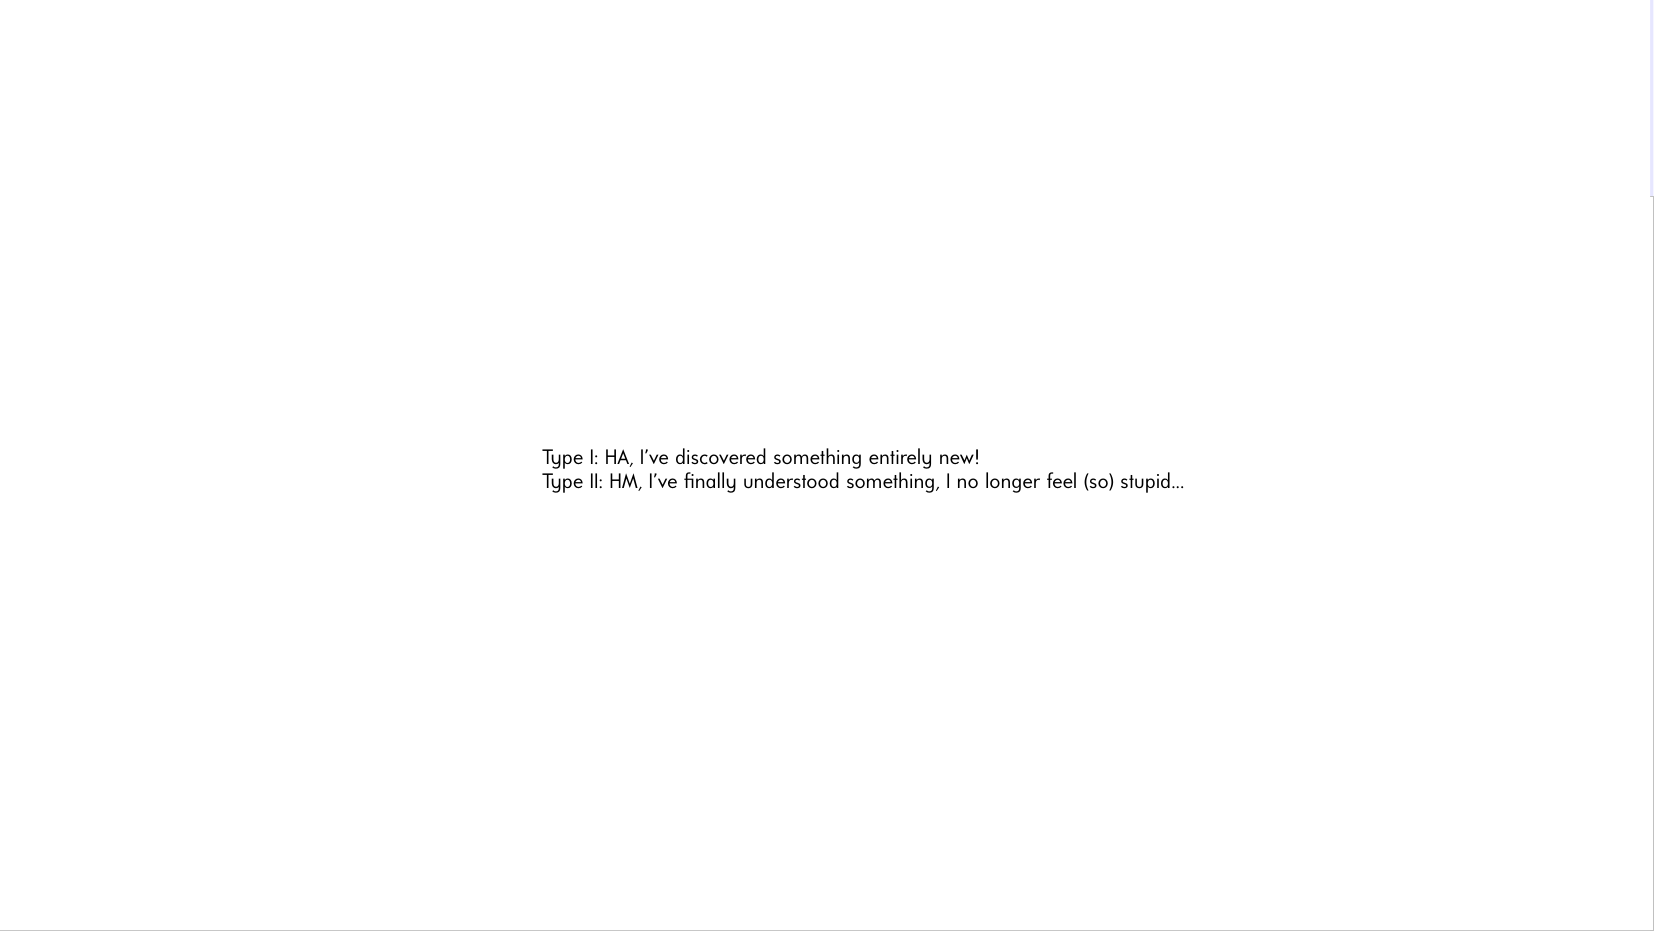

Type I: HA, I’ve discovered something entirely new!
Type II: HM, I’ve finally understood something, I no longer feel (so) stupid...